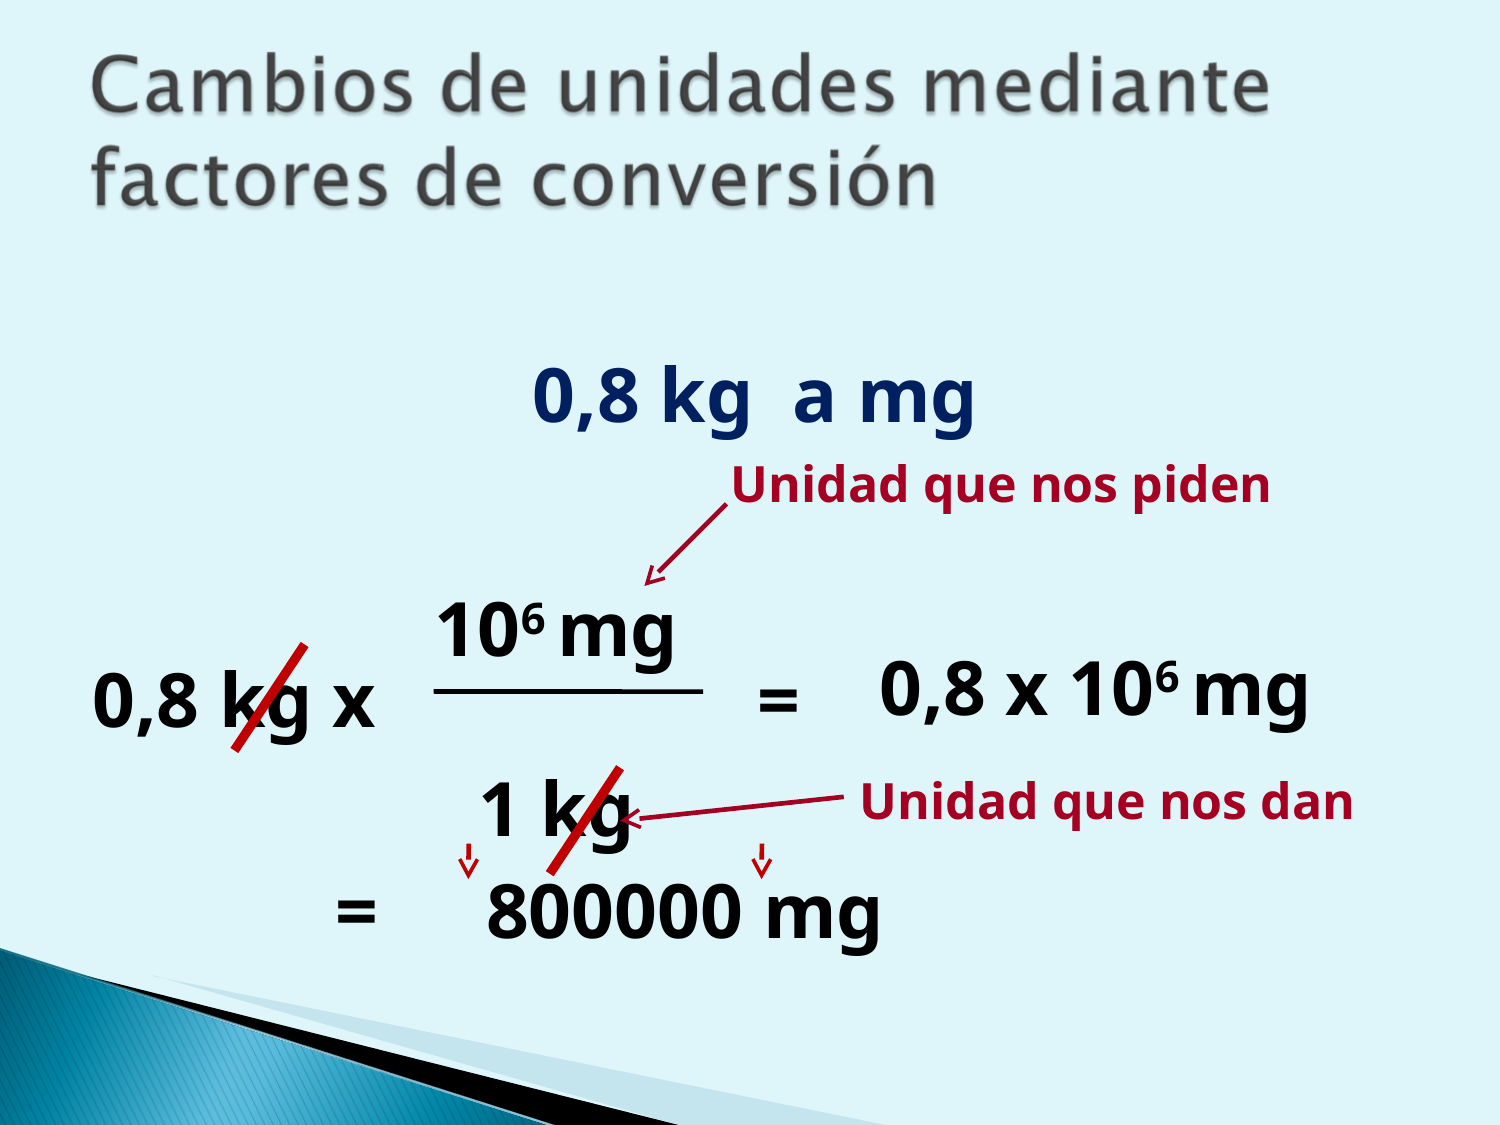

0,8 kg a mg
Unidad que nos piden
106 mg
1 kg
0,8 x 106 mg
0,8 kg x
=
Unidad que nos dan
=
800000 mg